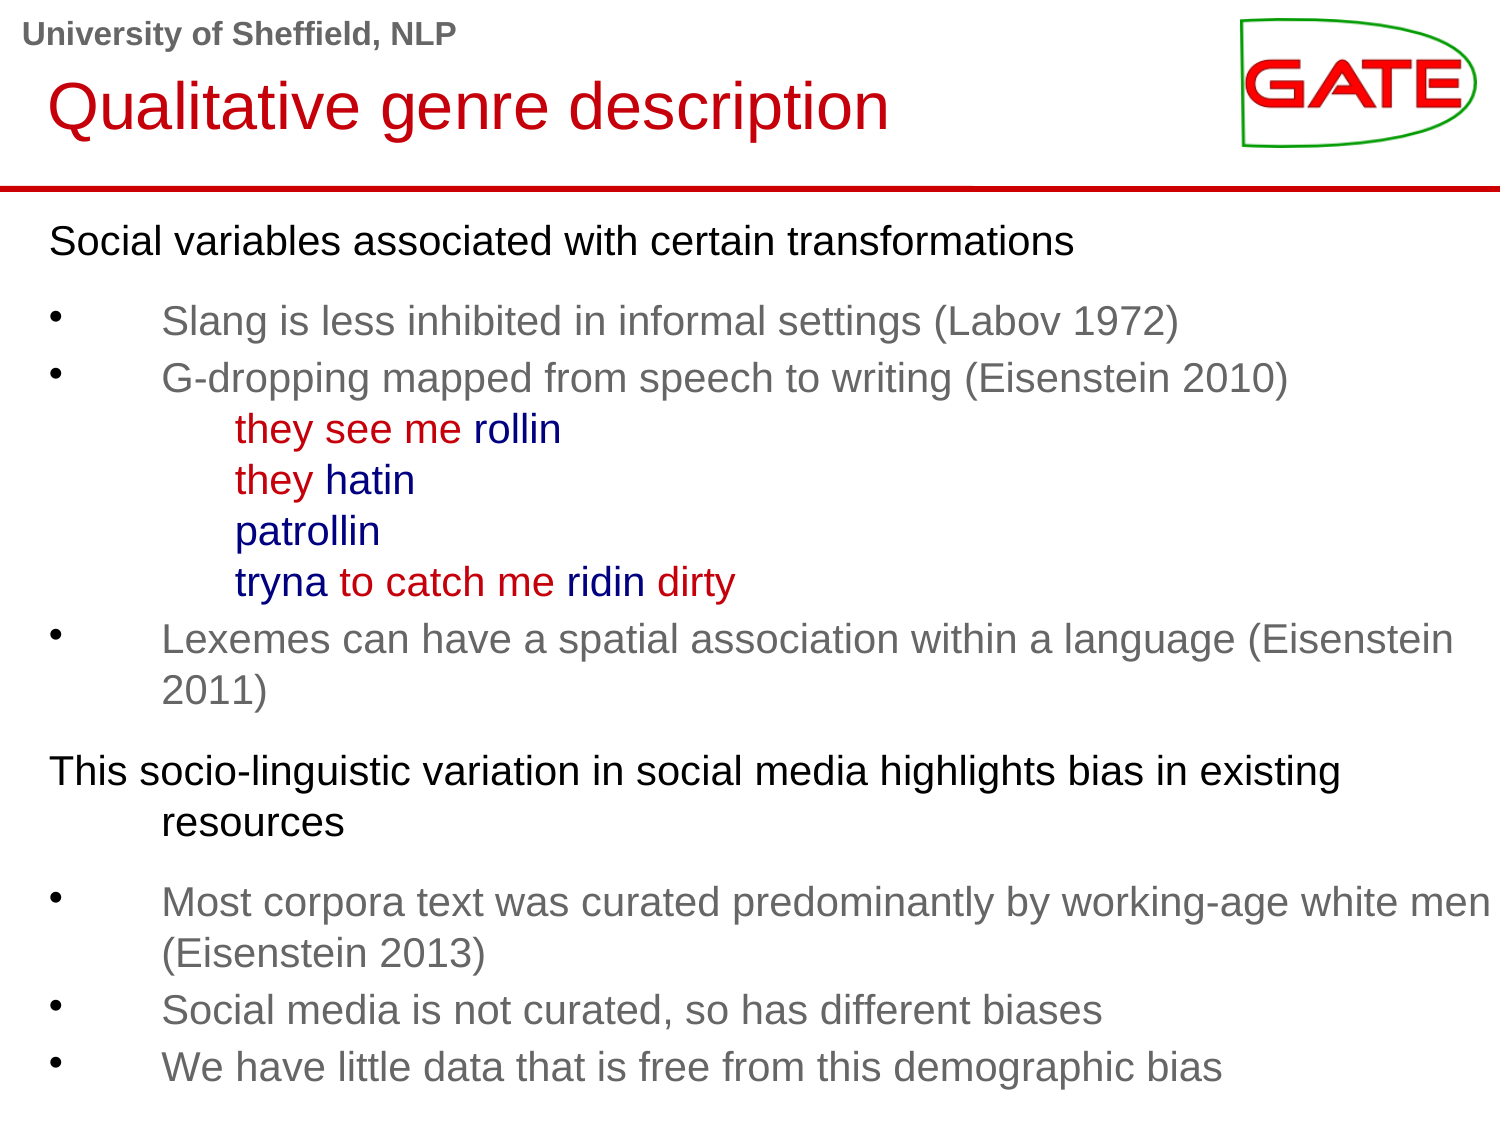

Qualitative genre description
Social variables associated with certain transformations
Slang is less inhibited in informal settings (Labov 1972)
G-dropping mapped from speech to writing (Eisenstein 2010)
	they see me rollin
	they hatin
	patrollin
	tryna to catch me ridin dirty
Lexemes can have a spatial association within a language (Eisenstein 2011)
This socio-linguistic variation in social media highlights bias in existing resources
Most corpora text was curated predominantly by working-age white men (Eisenstein 2013)
Social media is not curated, so has different biases
We have little data that is free from this demographic bias